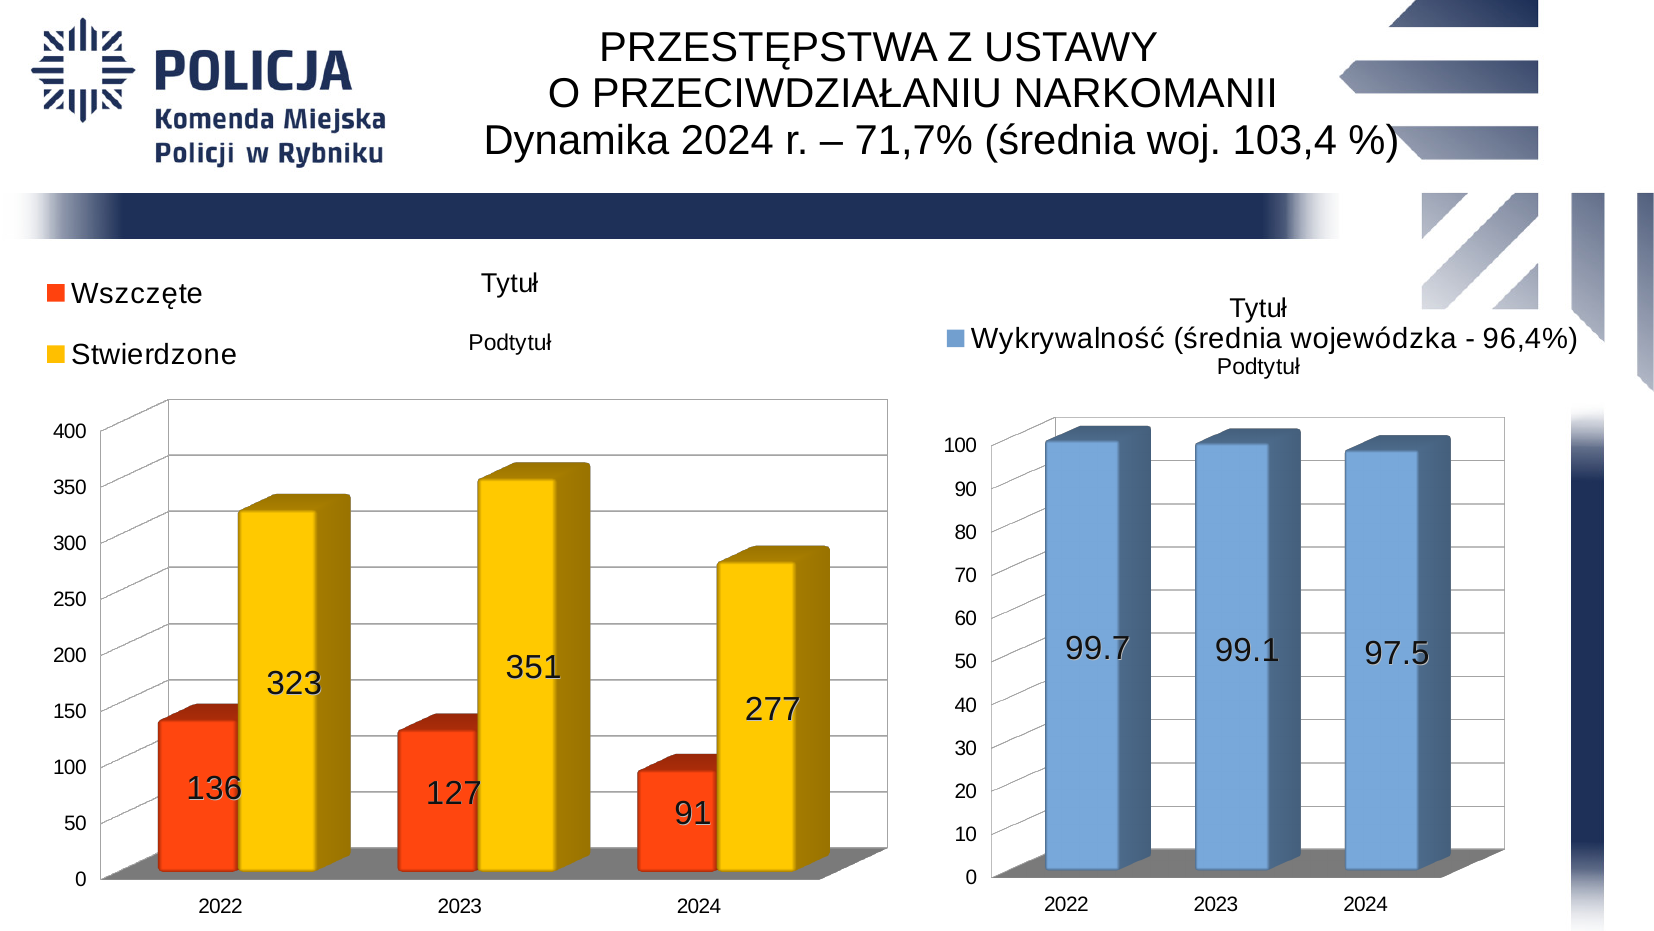

# PRZESTĘPSTWA Z USTAWY O PRZECIWDZIAŁANIU NARKOMANII Dynamika 2024 r. – 71,7% (średnia woj. 103,4 %)
[unsupported chart]
[unsupported chart]